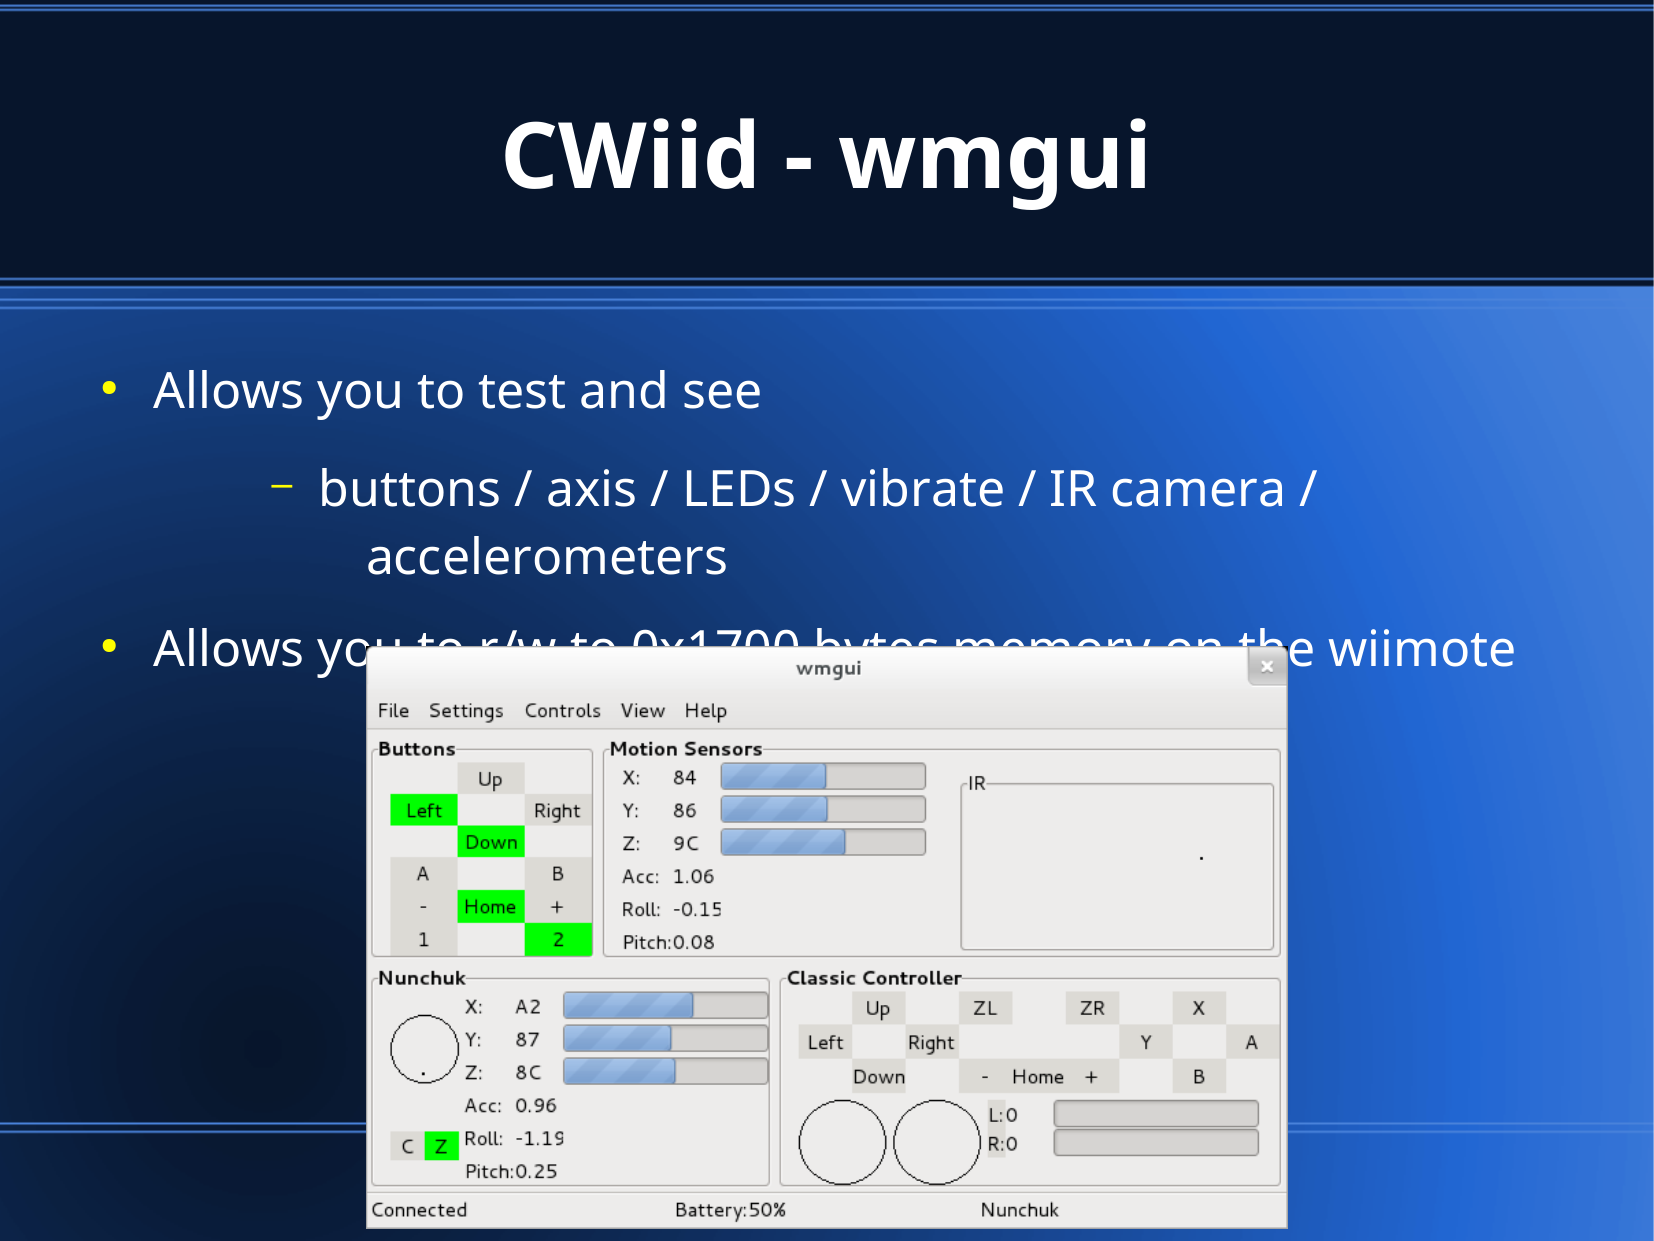

# CWiid - wmgui
Allows you to test and see
buttons / axis / LEDs / vibrate / IR camera / accelerometers
Allows you to r/w to 0x1700 bytes memory on the wiimote